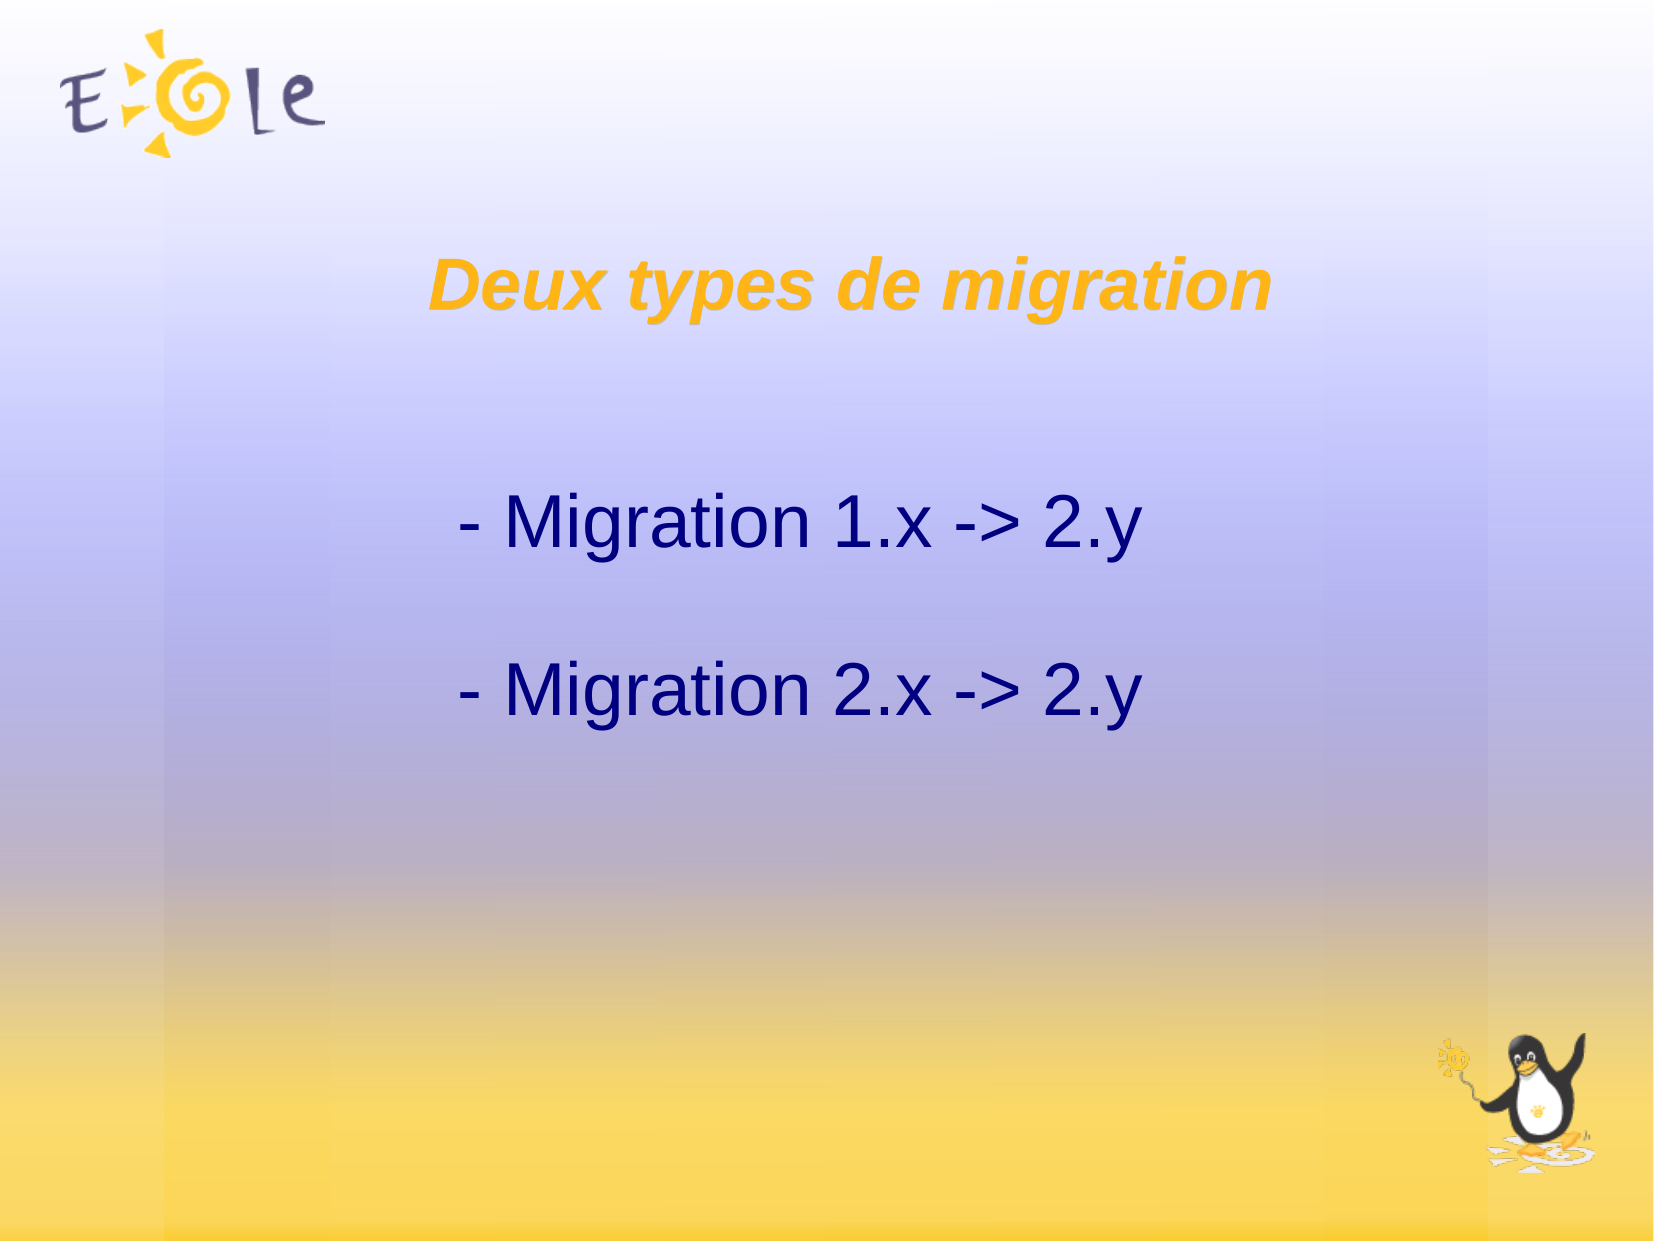

Deux types de migration
- Migration 1.x -> 2.y
- Migration 2.x -> 2.y